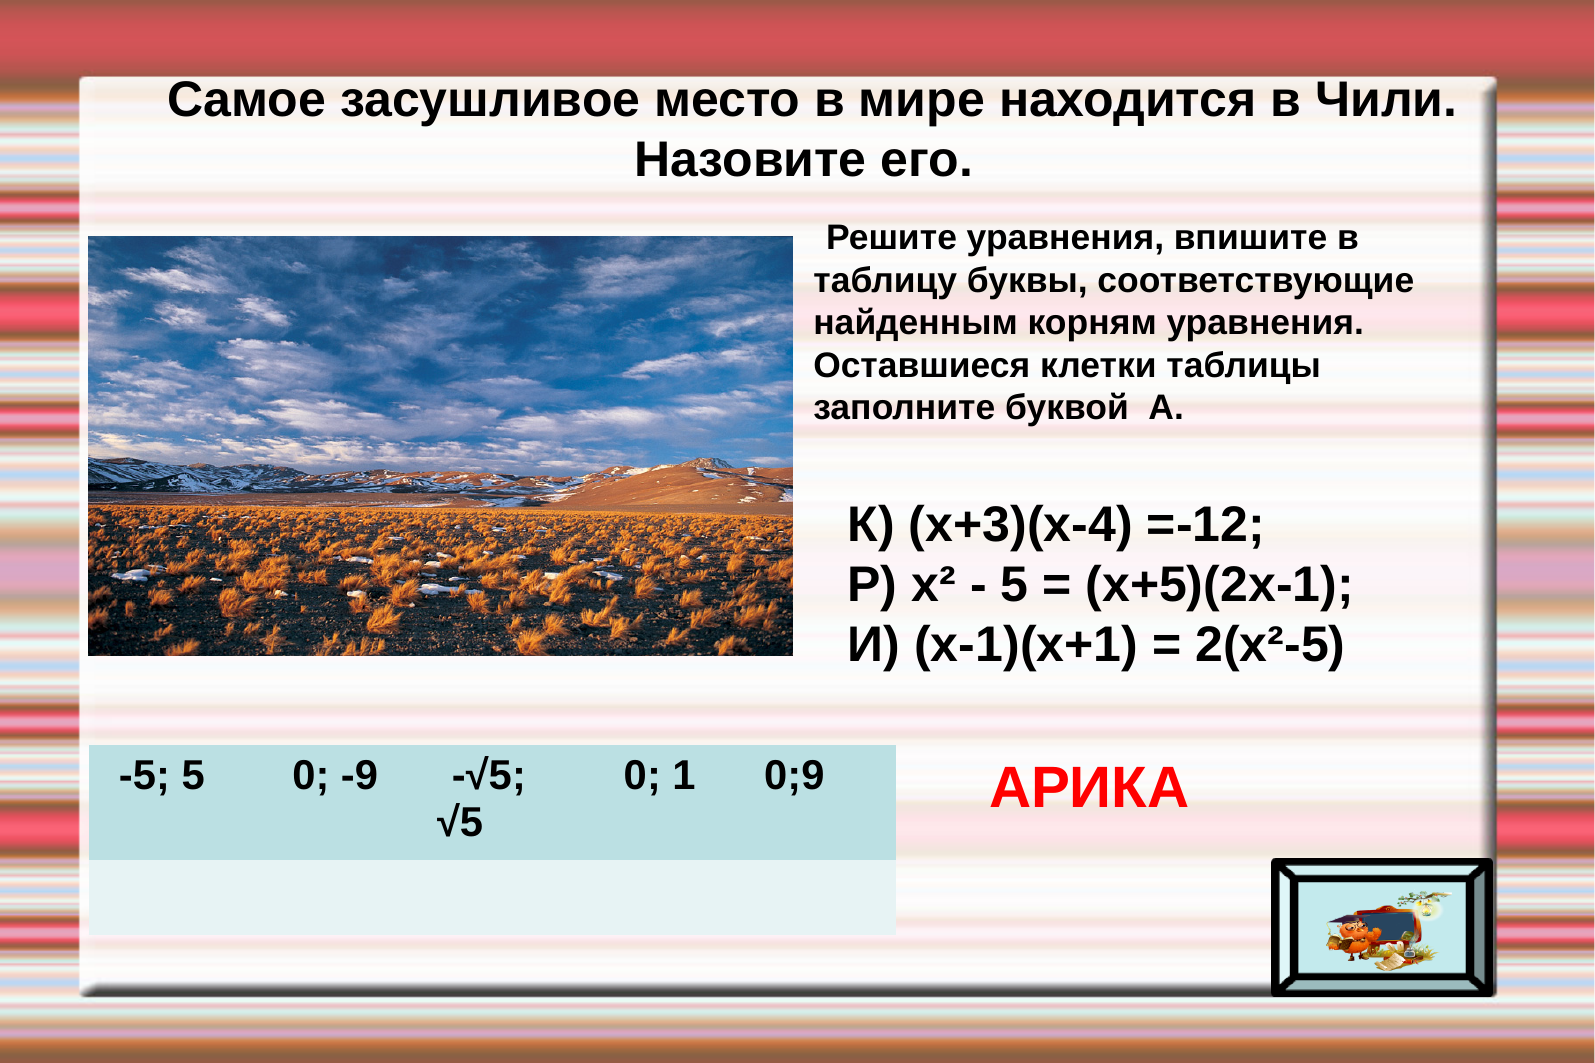

Самое засушливое место в мире находится в Чили. Назовите его.
Решите уравнения, впишите в таблицу буквы, соответствующие найденным корням уравнения. Оставшиеся клетки таблицы заполните буквой А.
К) (х+3)(х-4) =-12;
Р) х² - 5 = (х+5)(2х-1);
И) (х-1)(х+1) = 2(х²-5)
АРИКА
| -5; 5 | 0; -9 | -√5; √5 | 0; 1 | 0;9 |
| --- | --- | --- | --- | --- |
| | | | | |